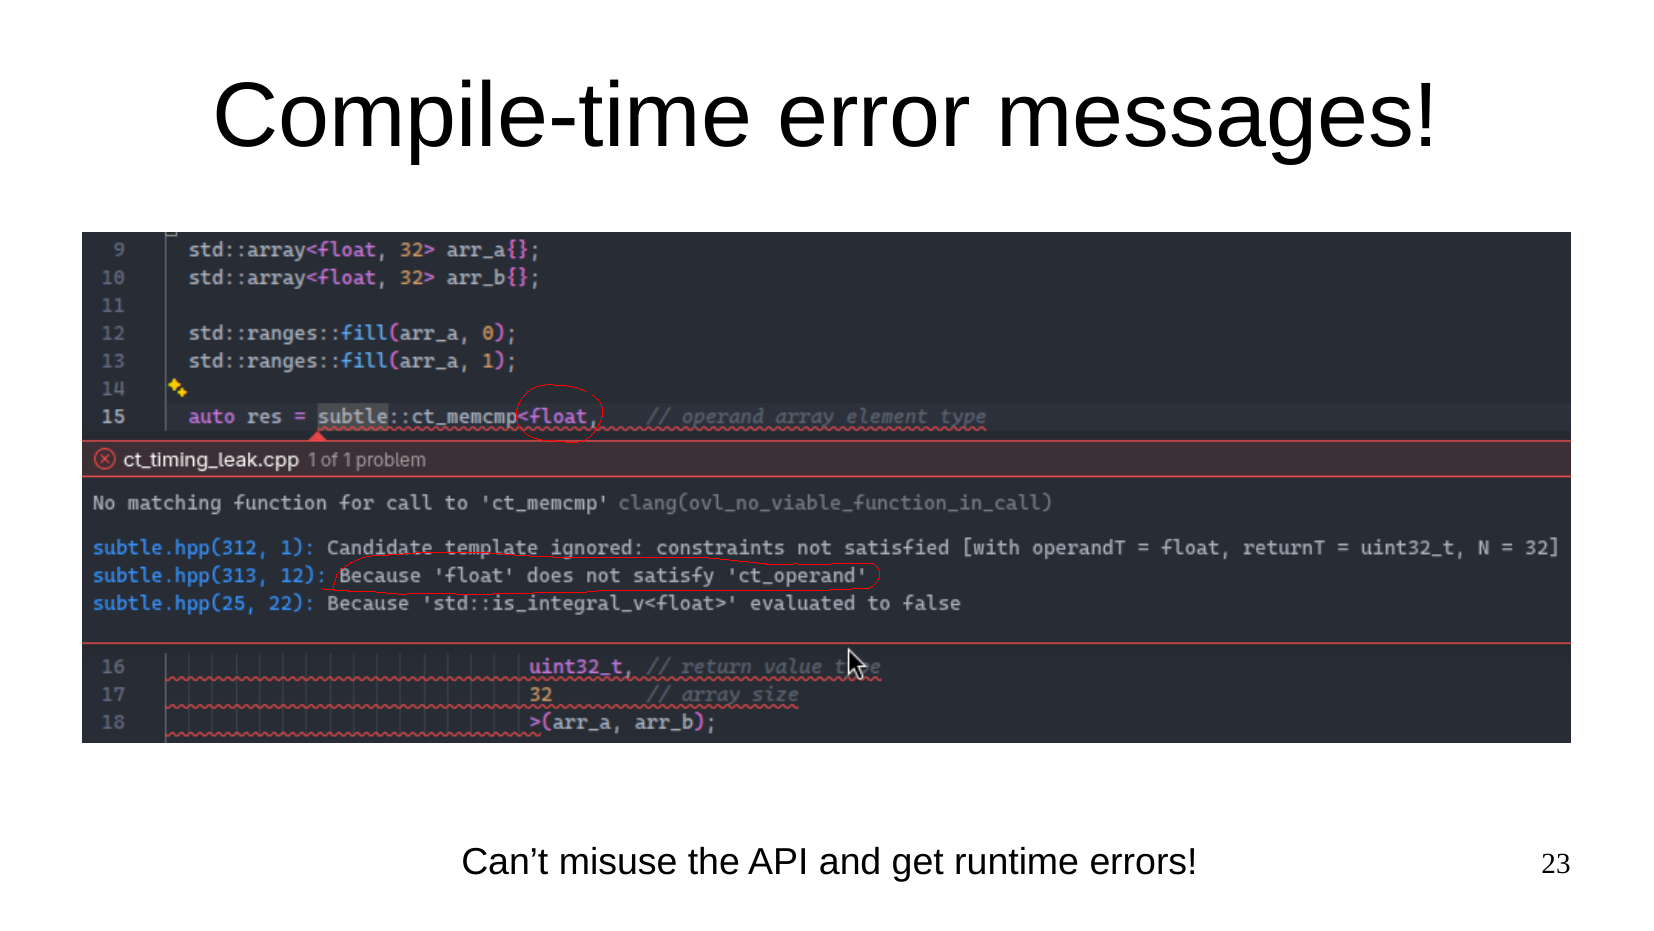

# Compile-time error messages!
Can’t misuse the API and get runtime errors!
23